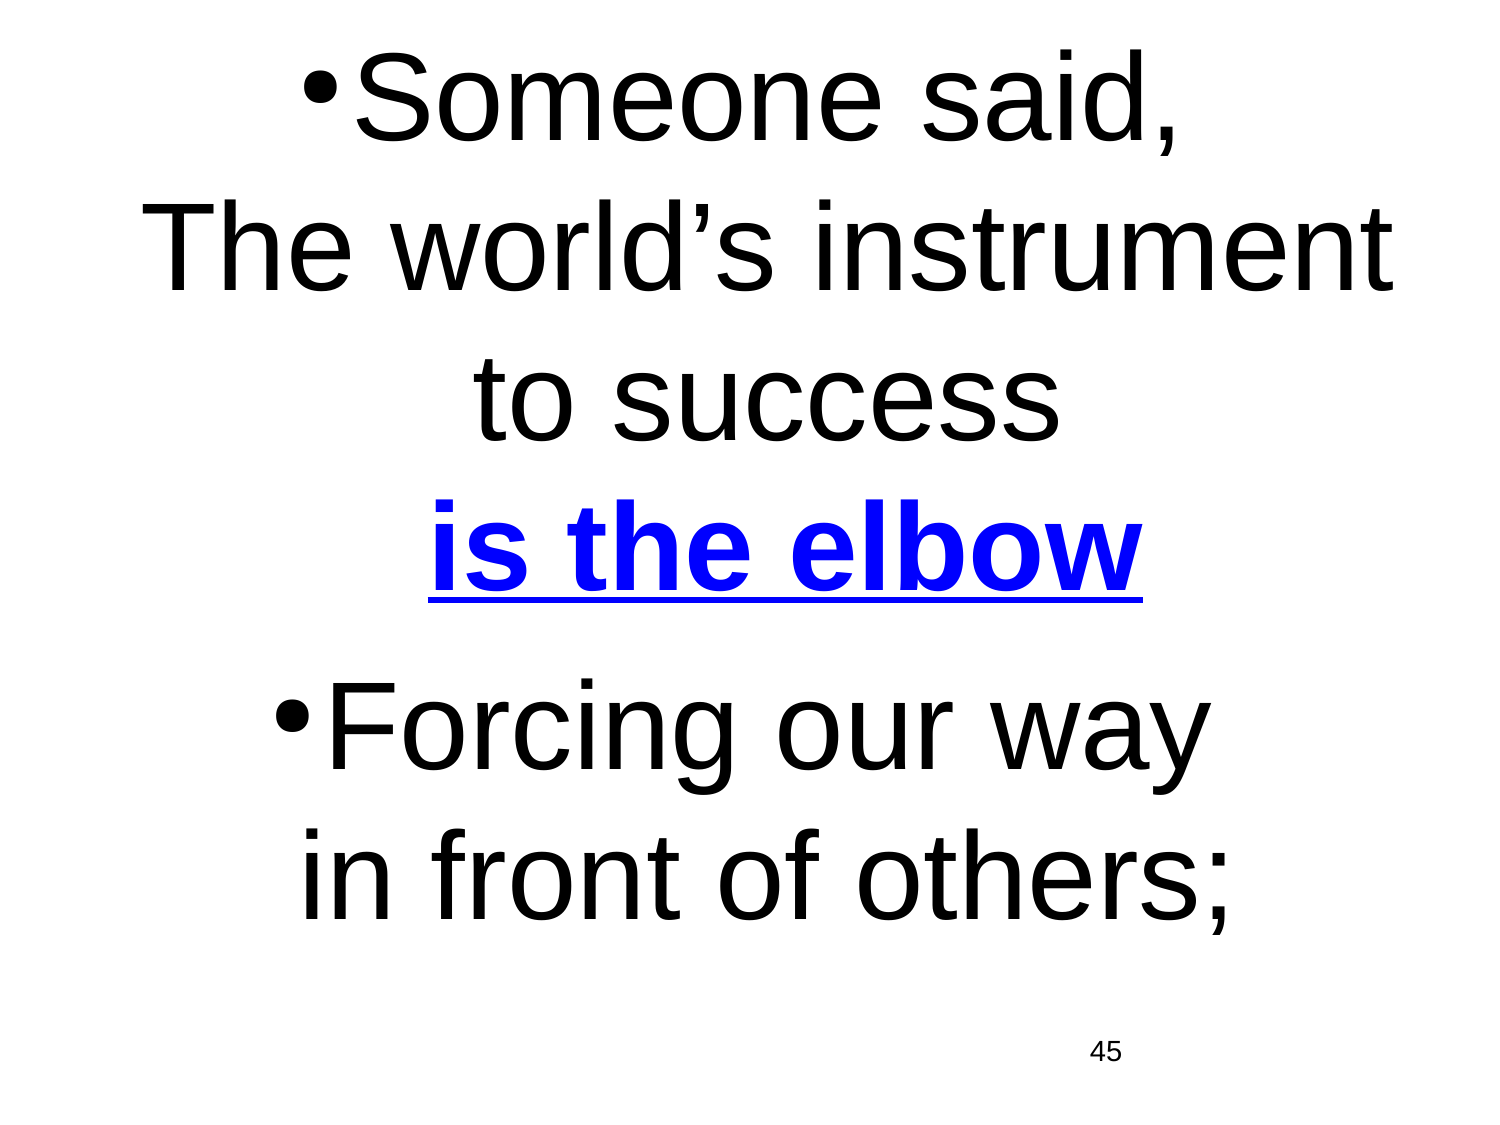

# Someone said, The world’s instrument to success is the elbow
Forcing our way
in front of others;
45